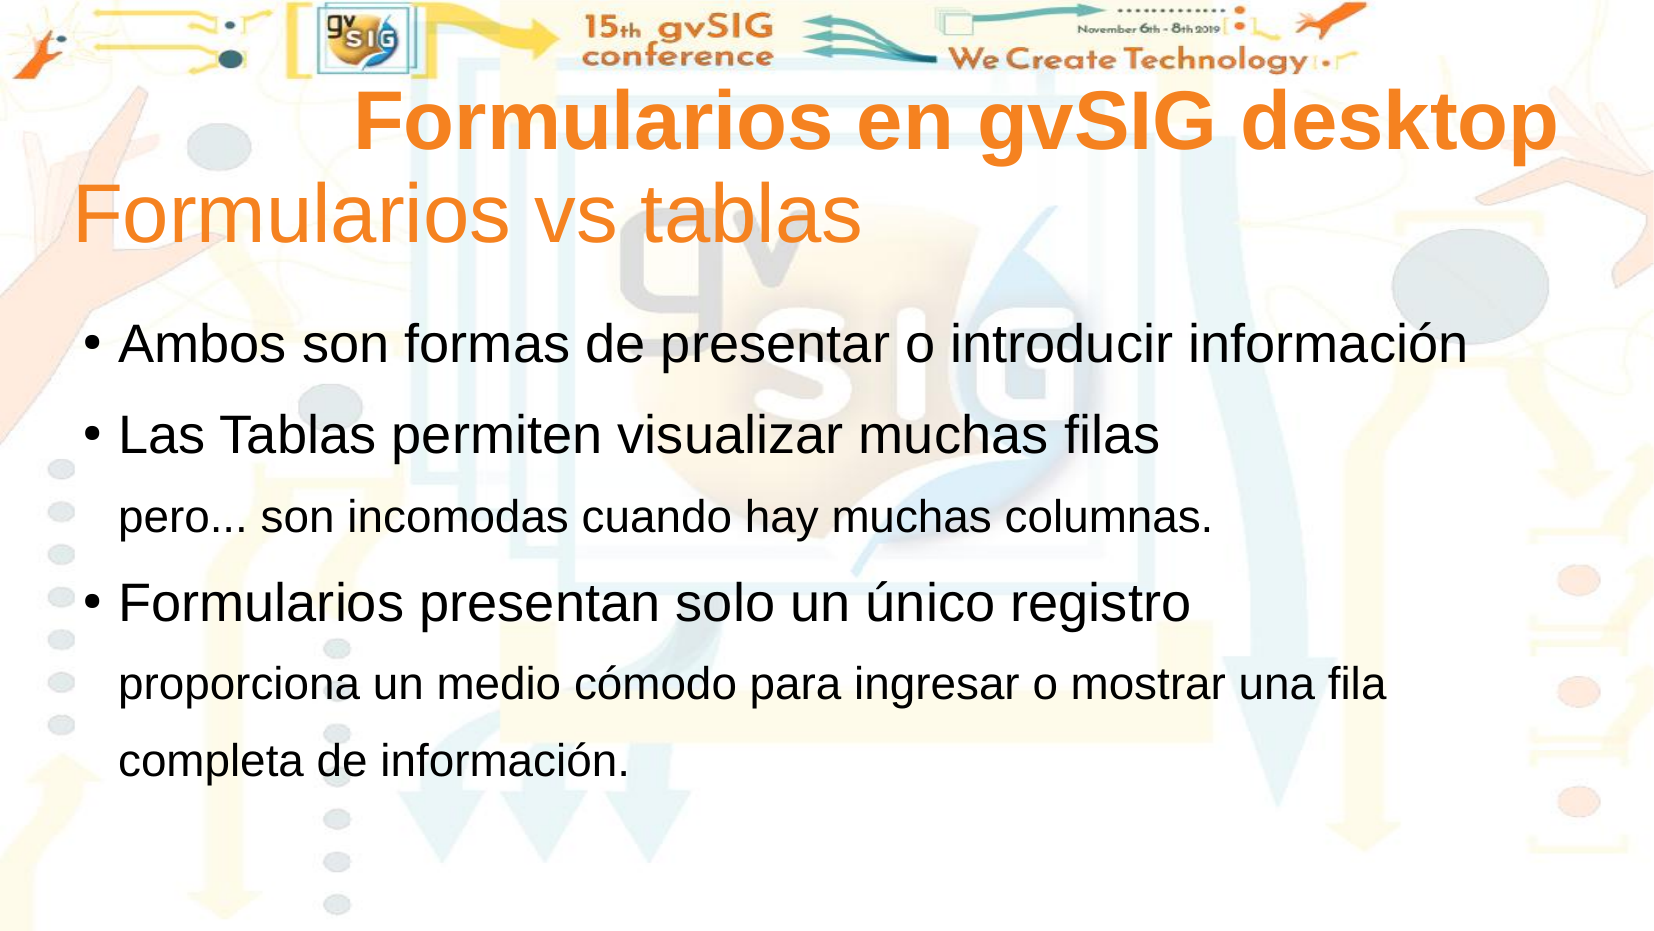

# Formularios en gvSIG desktop
Formularios vs tablas
Ambos son formas de presentar o introducir información
Las Tablas permiten visualizar muchas filas
pero... son incomodas cuando hay muchas columnas.
Formularios presentan solo un único registro
proporciona un medio cómodo para ingresar o mostrar una fila completa de información.